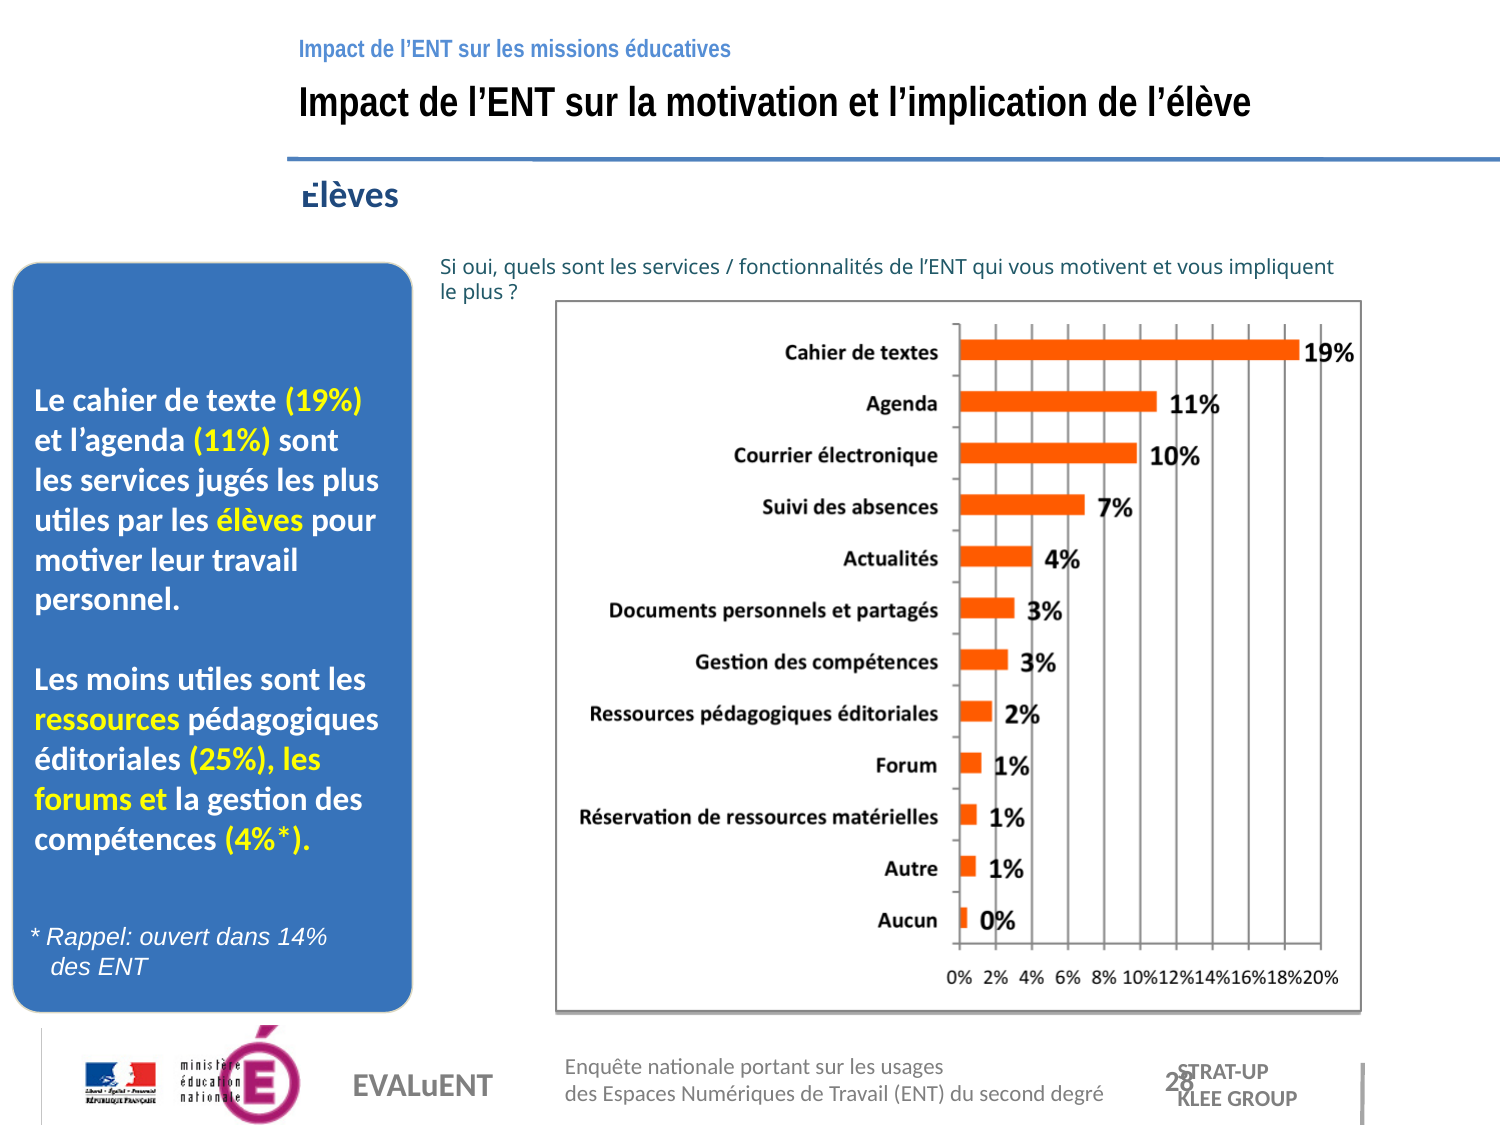

Impact de l’ENT sur les missions éducatives
Impact de l’ENT sur la motivation et l’implication de l’élève
Elèves
Si oui, quels sont les services / fonctionnalités de l’ENT qui vous motivent et vous impliquent
le plus ?
Le cahier de texte (19%)
et l’agenda (11%) sont
les services jugés les plus utiles par les élèves pour motiver leur travail personnel.
Les moins utiles sont les ressources pédagogiques éditoriales (25%), les forums et la gestion des compétences (4%*).
* Rappel: ouvert dans 14%
 des ENT